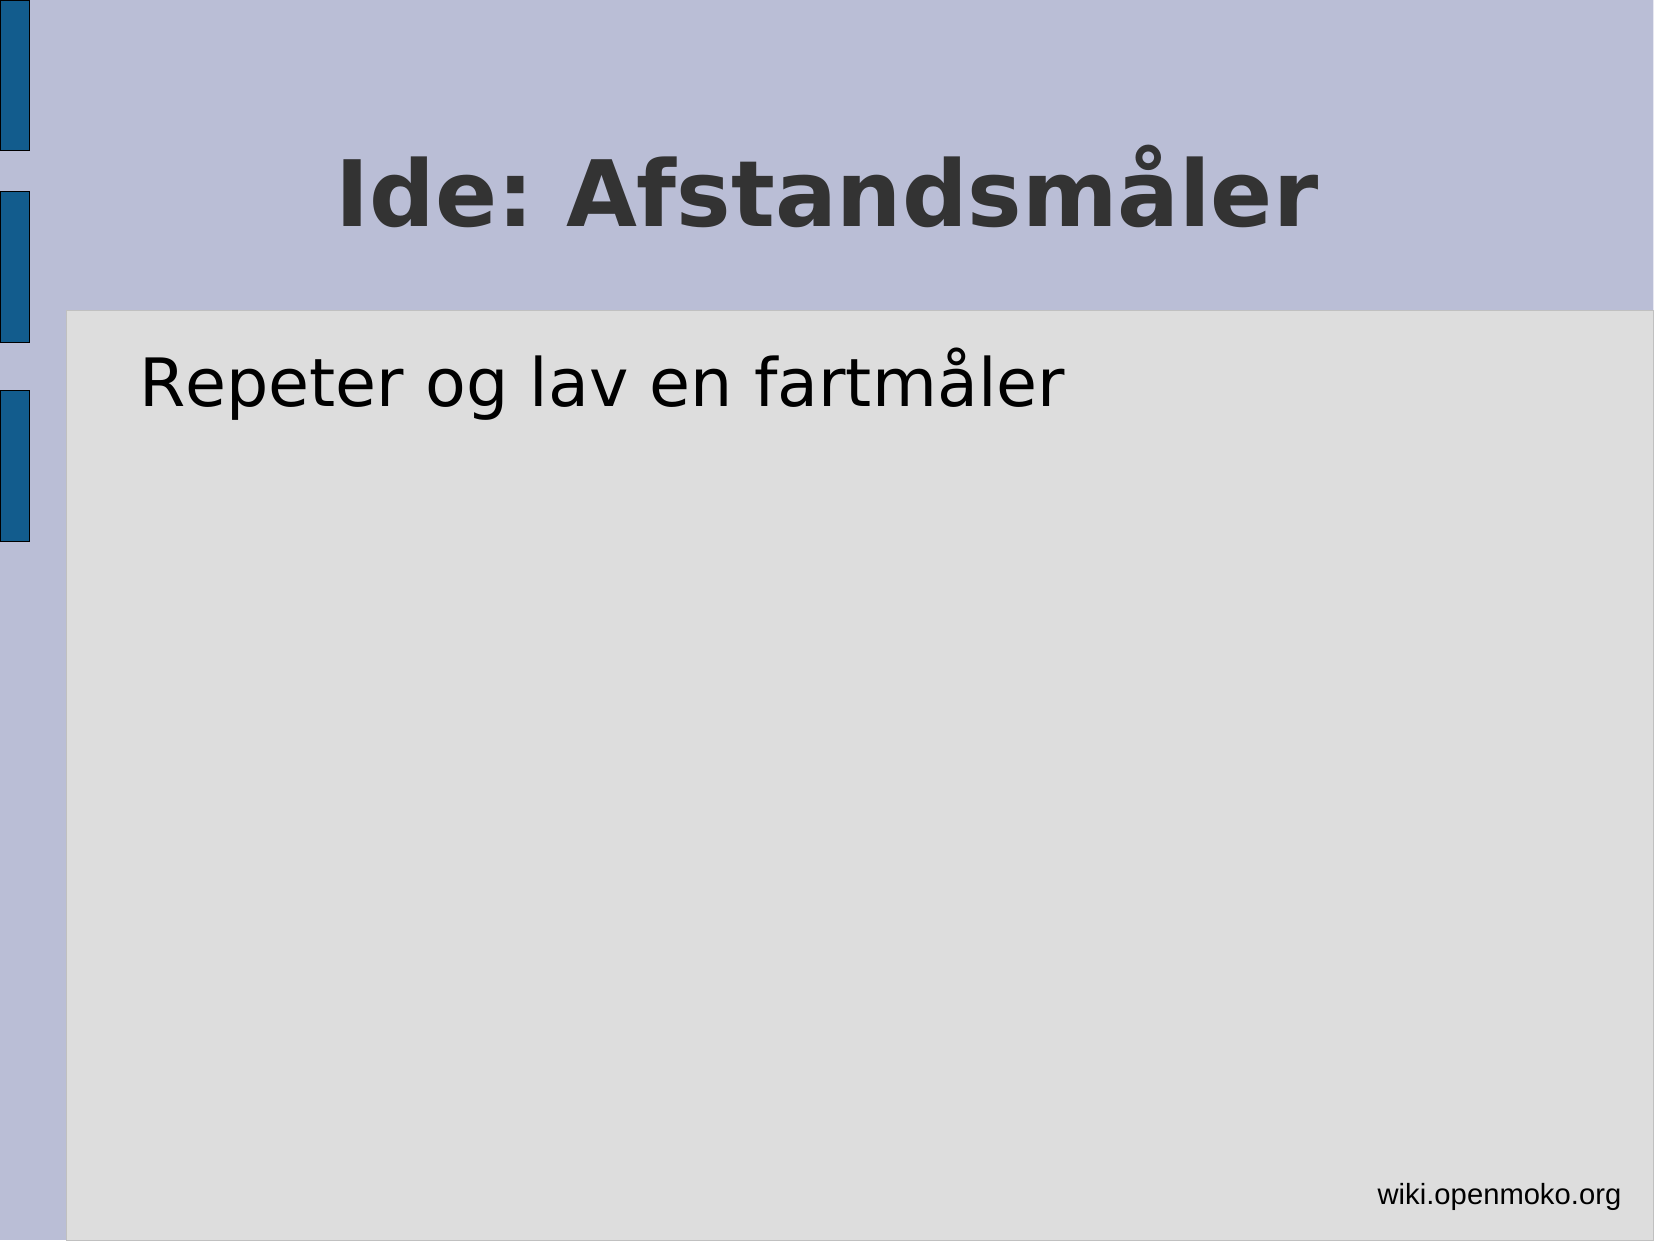

# Ide: Afstandsmåler
Repeter og lav en fartmåler